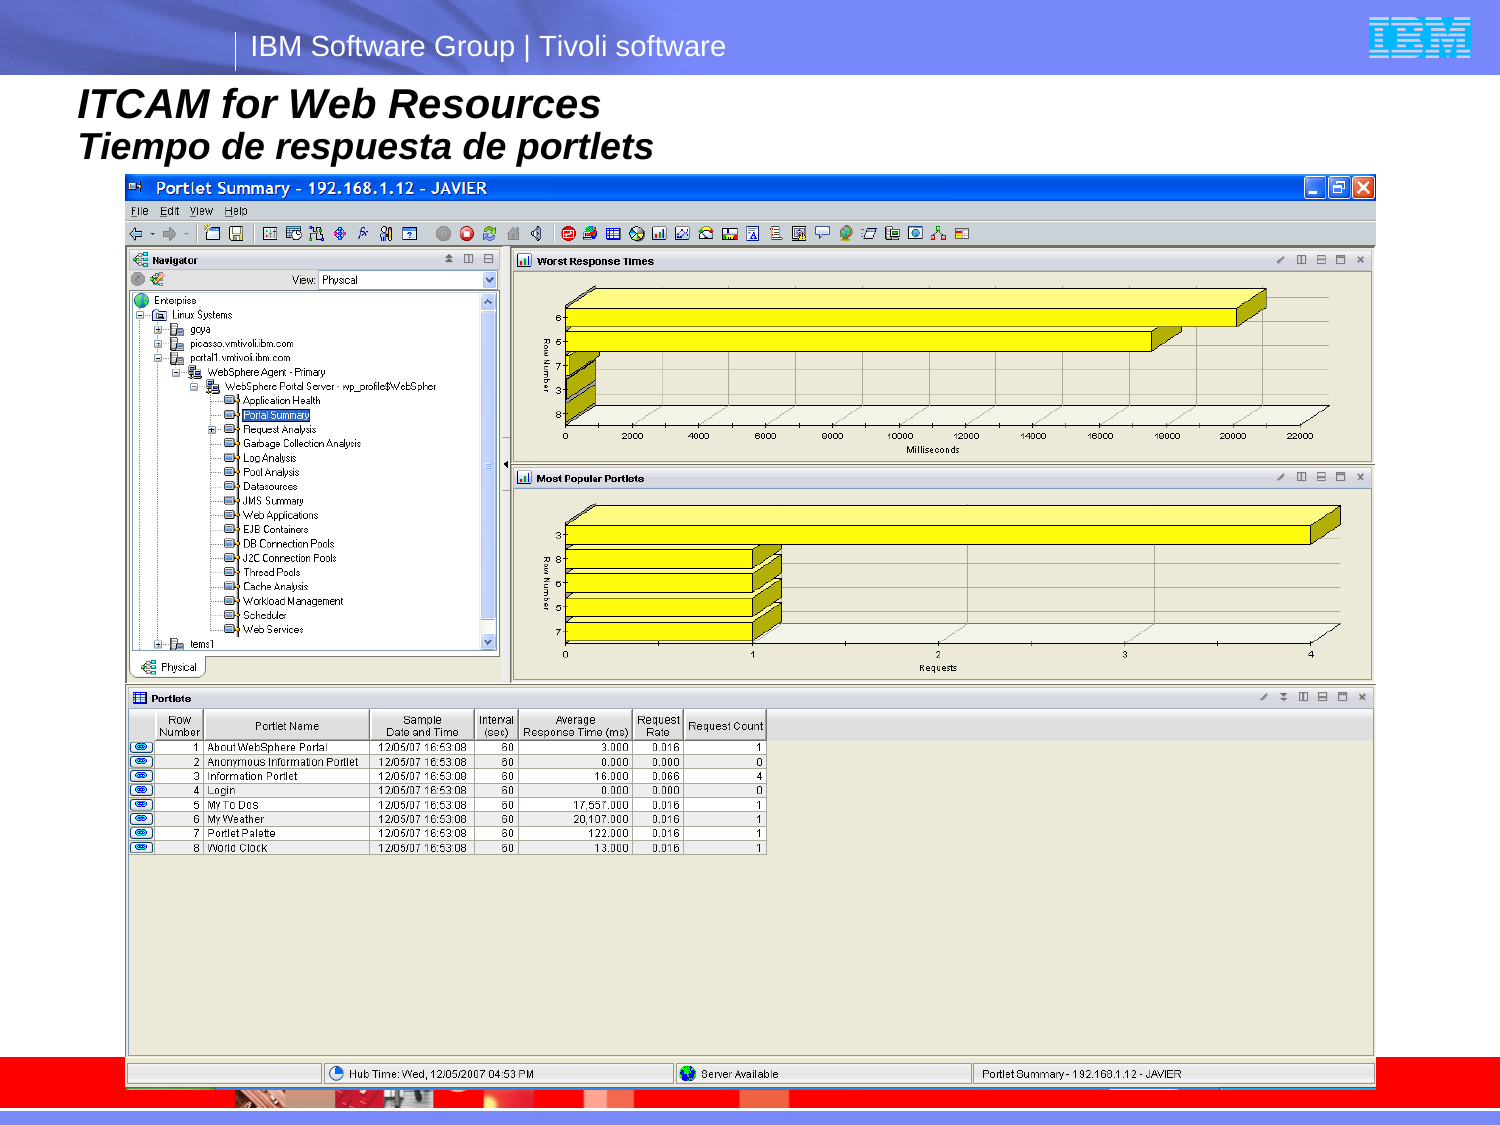

# ITCAM for Web Resources Tiempo de respuesta de portlets